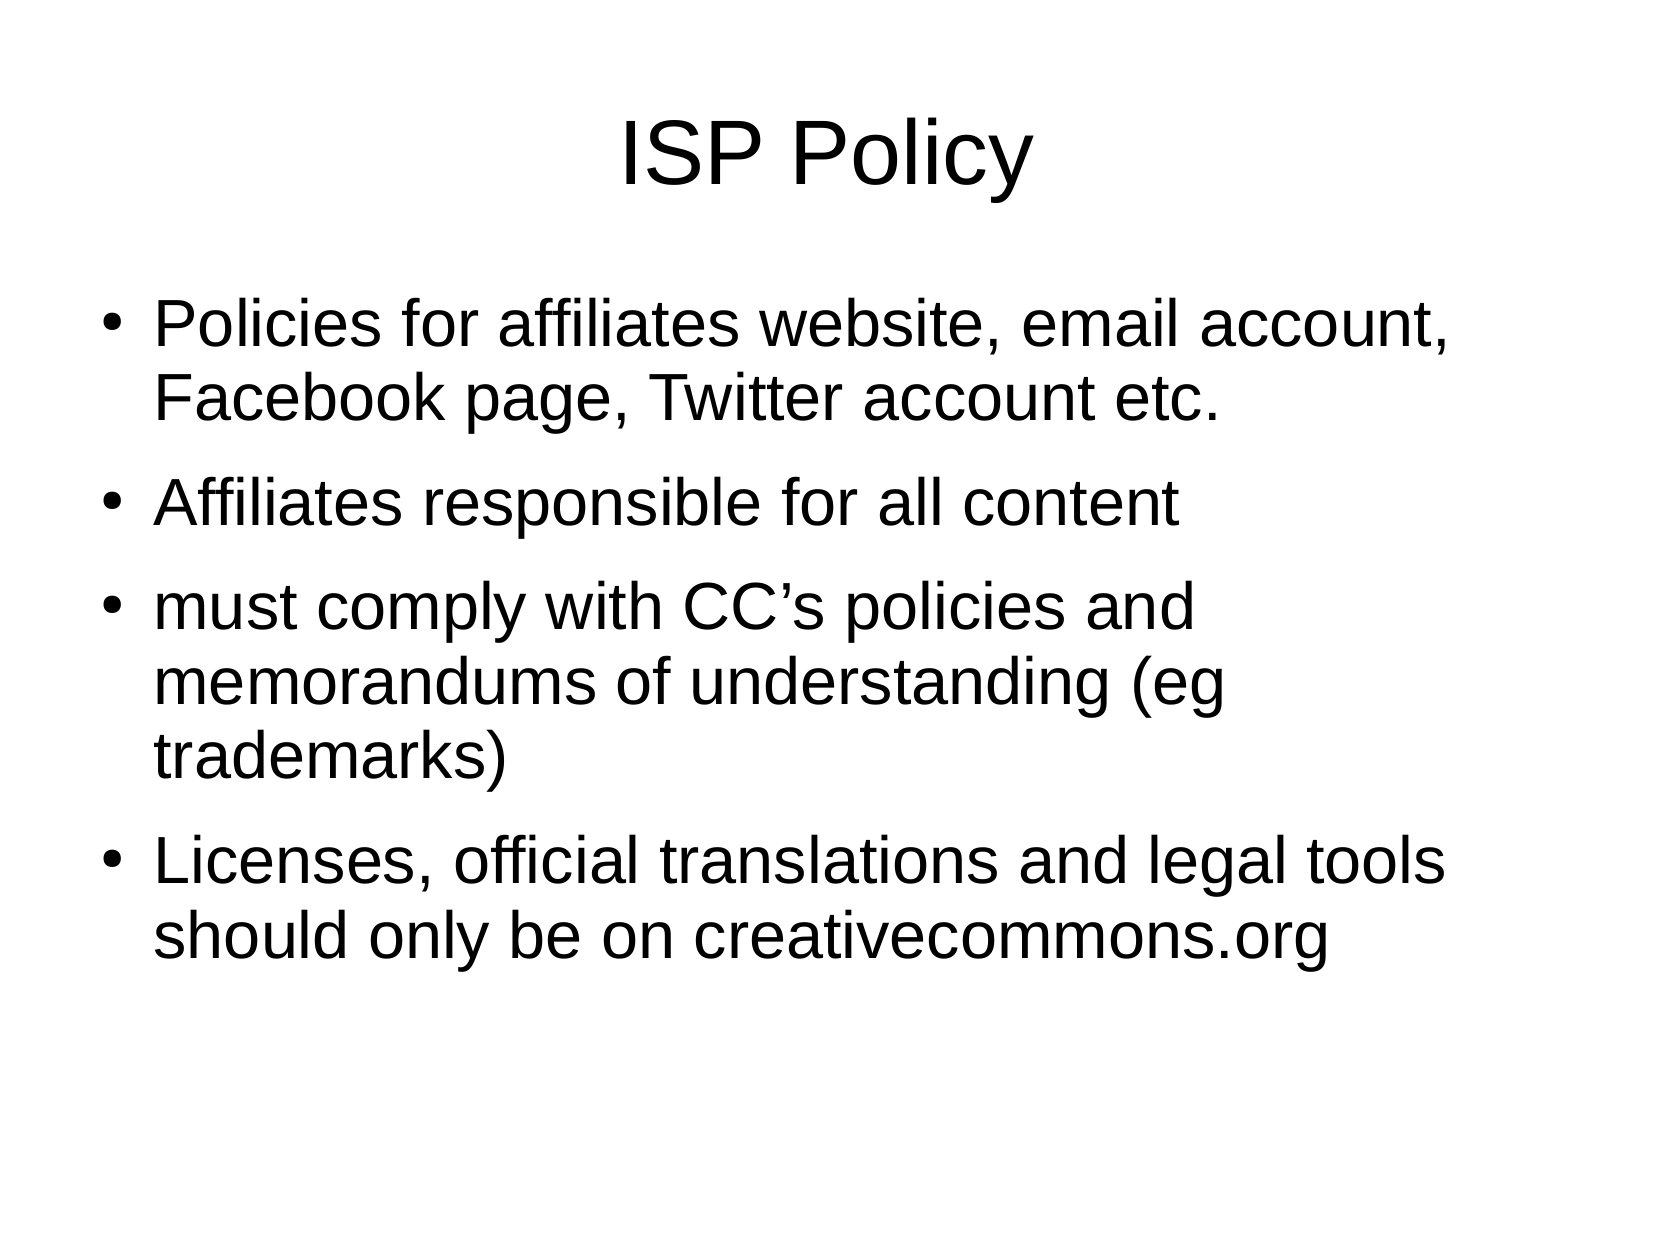

# ISP Policy
Policies for affiliates website, email account, Facebook page, Twitter account etc.
Affiliates responsible for all content
must comply with CC’s policies and memorandums of understanding (eg trademarks)
Licenses, official translations and legal tools should only be on creativecommons.org